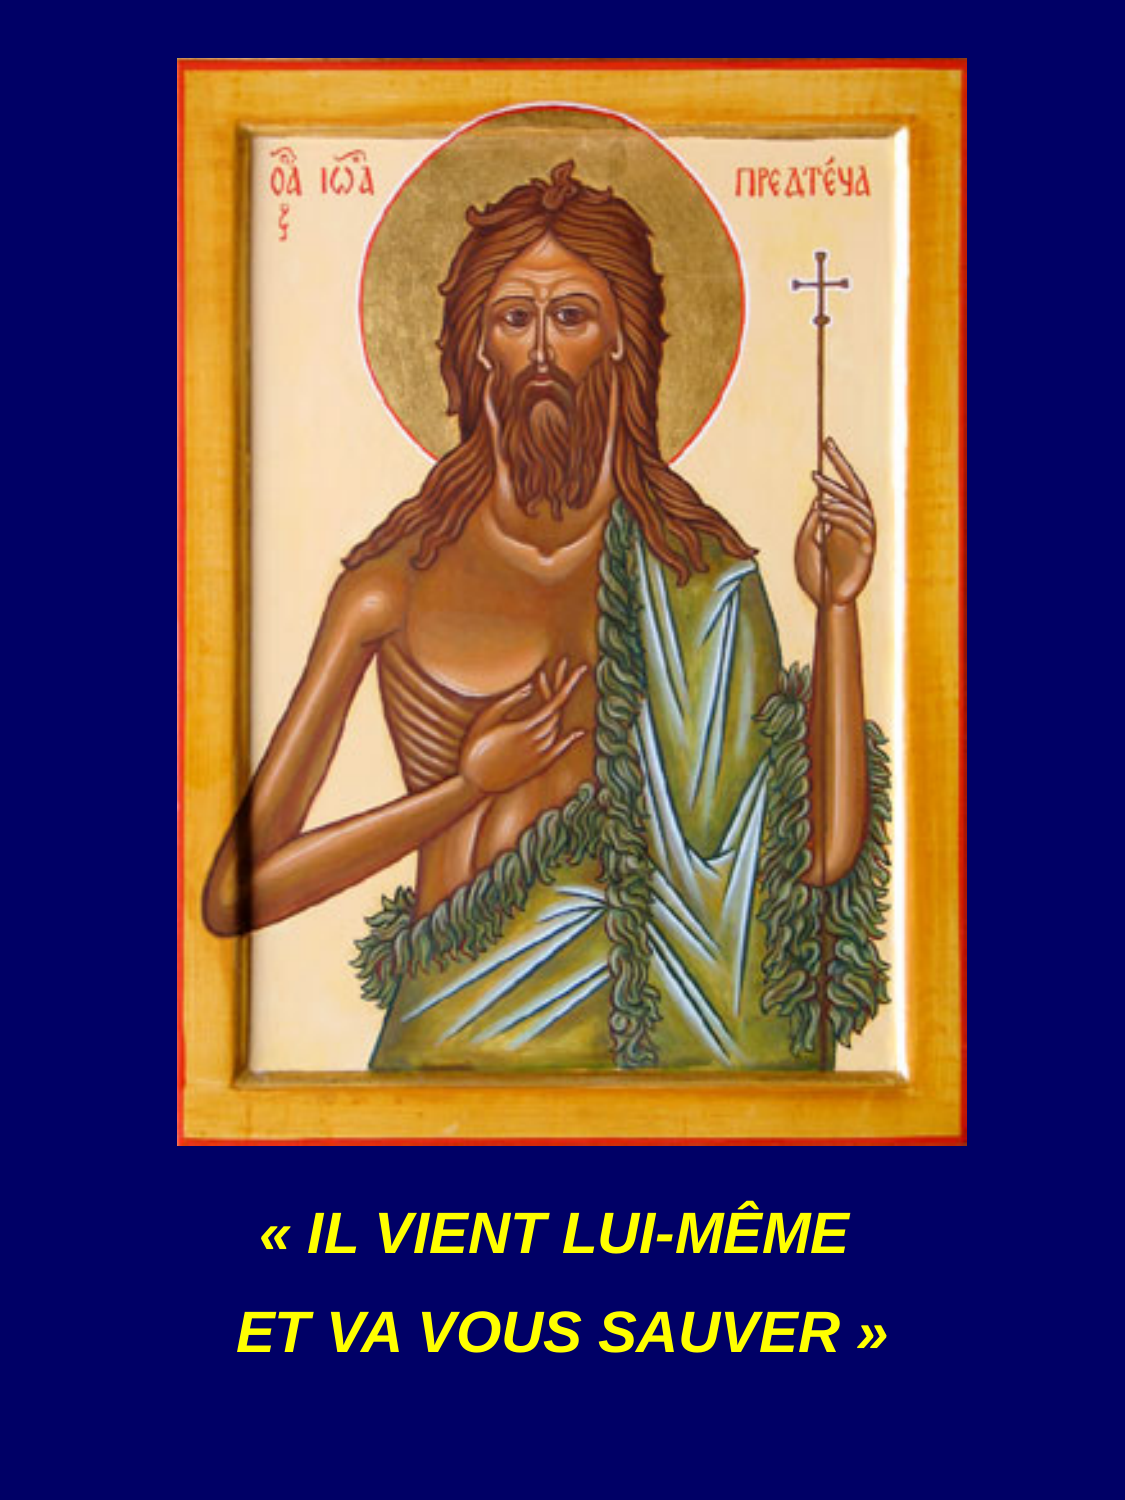

« IL VIENT LUI-MÊME
ET VA VOUS SAUVER »